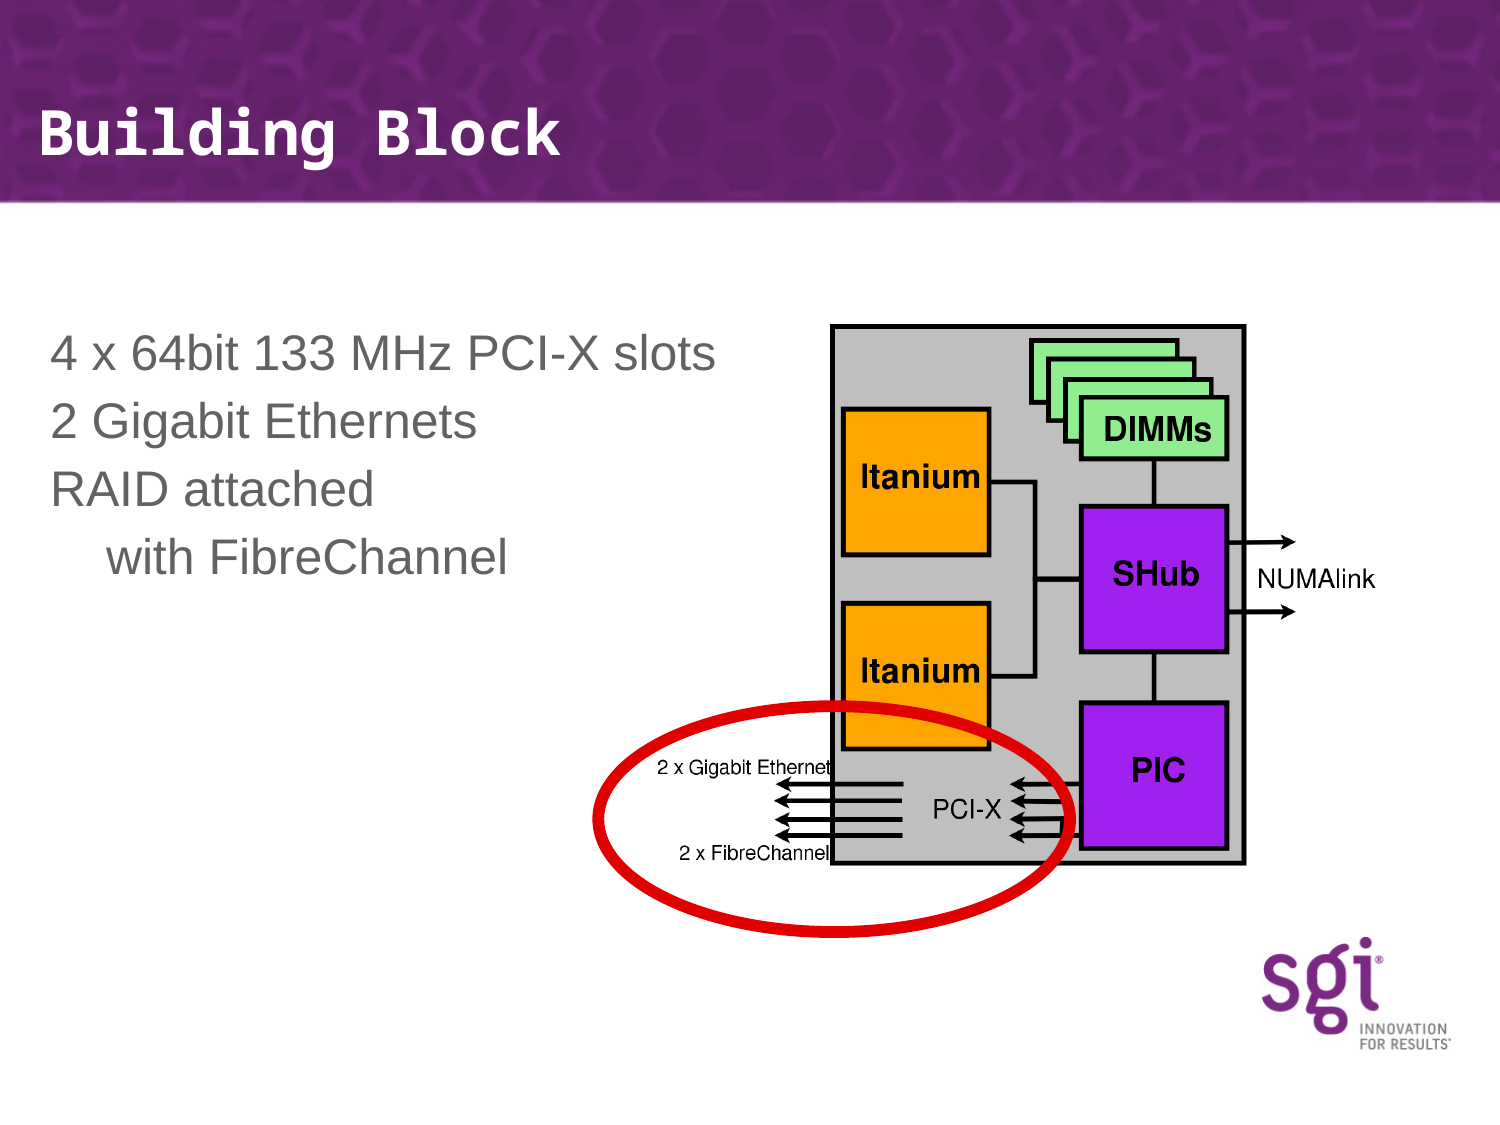

# Building Block
4 x 64bit 133 MHz PCI-X slots
2 Gigabit Ethernets
RAID attached
with FibreChannel